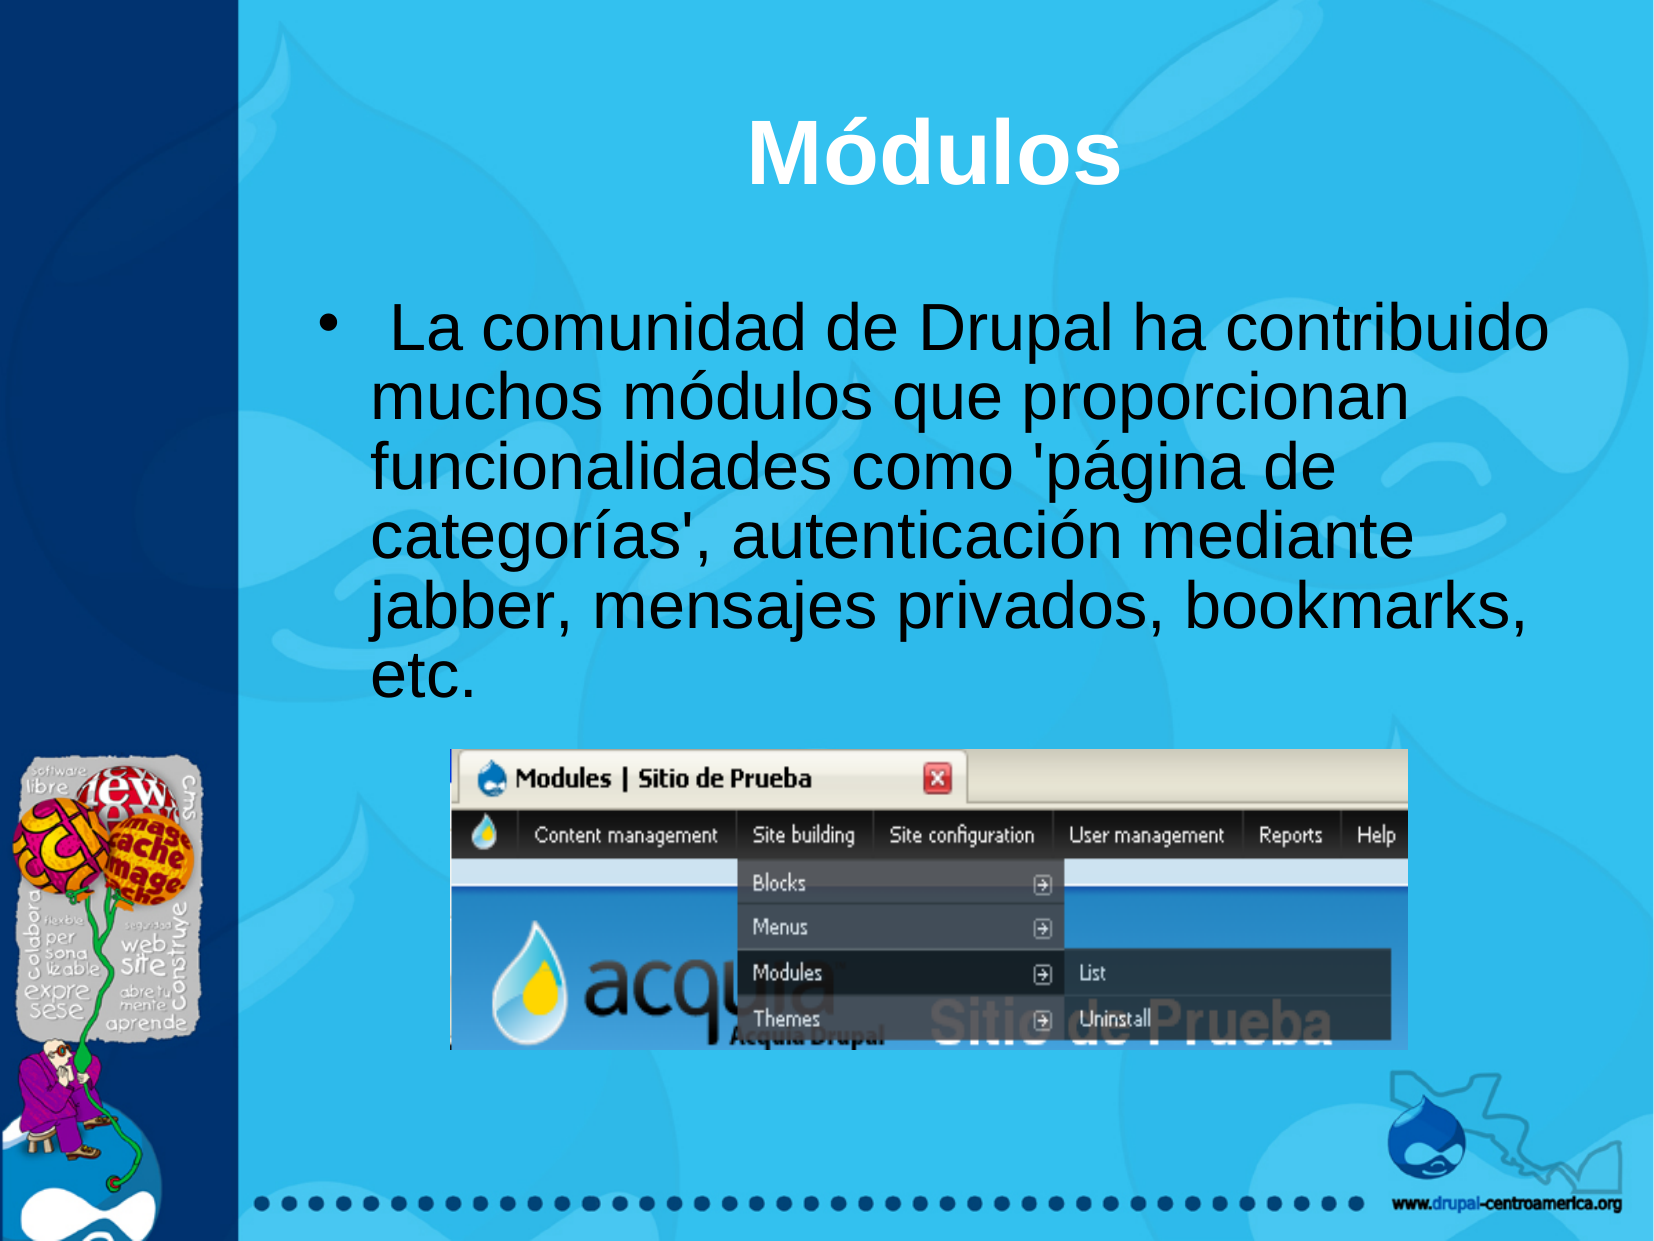

# Módulos
 La comunidad de Drupal ha contribuido muchos módulos que proporcionan funcionalidades como 'página de categorías', autenticación mediante jabber, mensajes privados, bookmarks, etc.